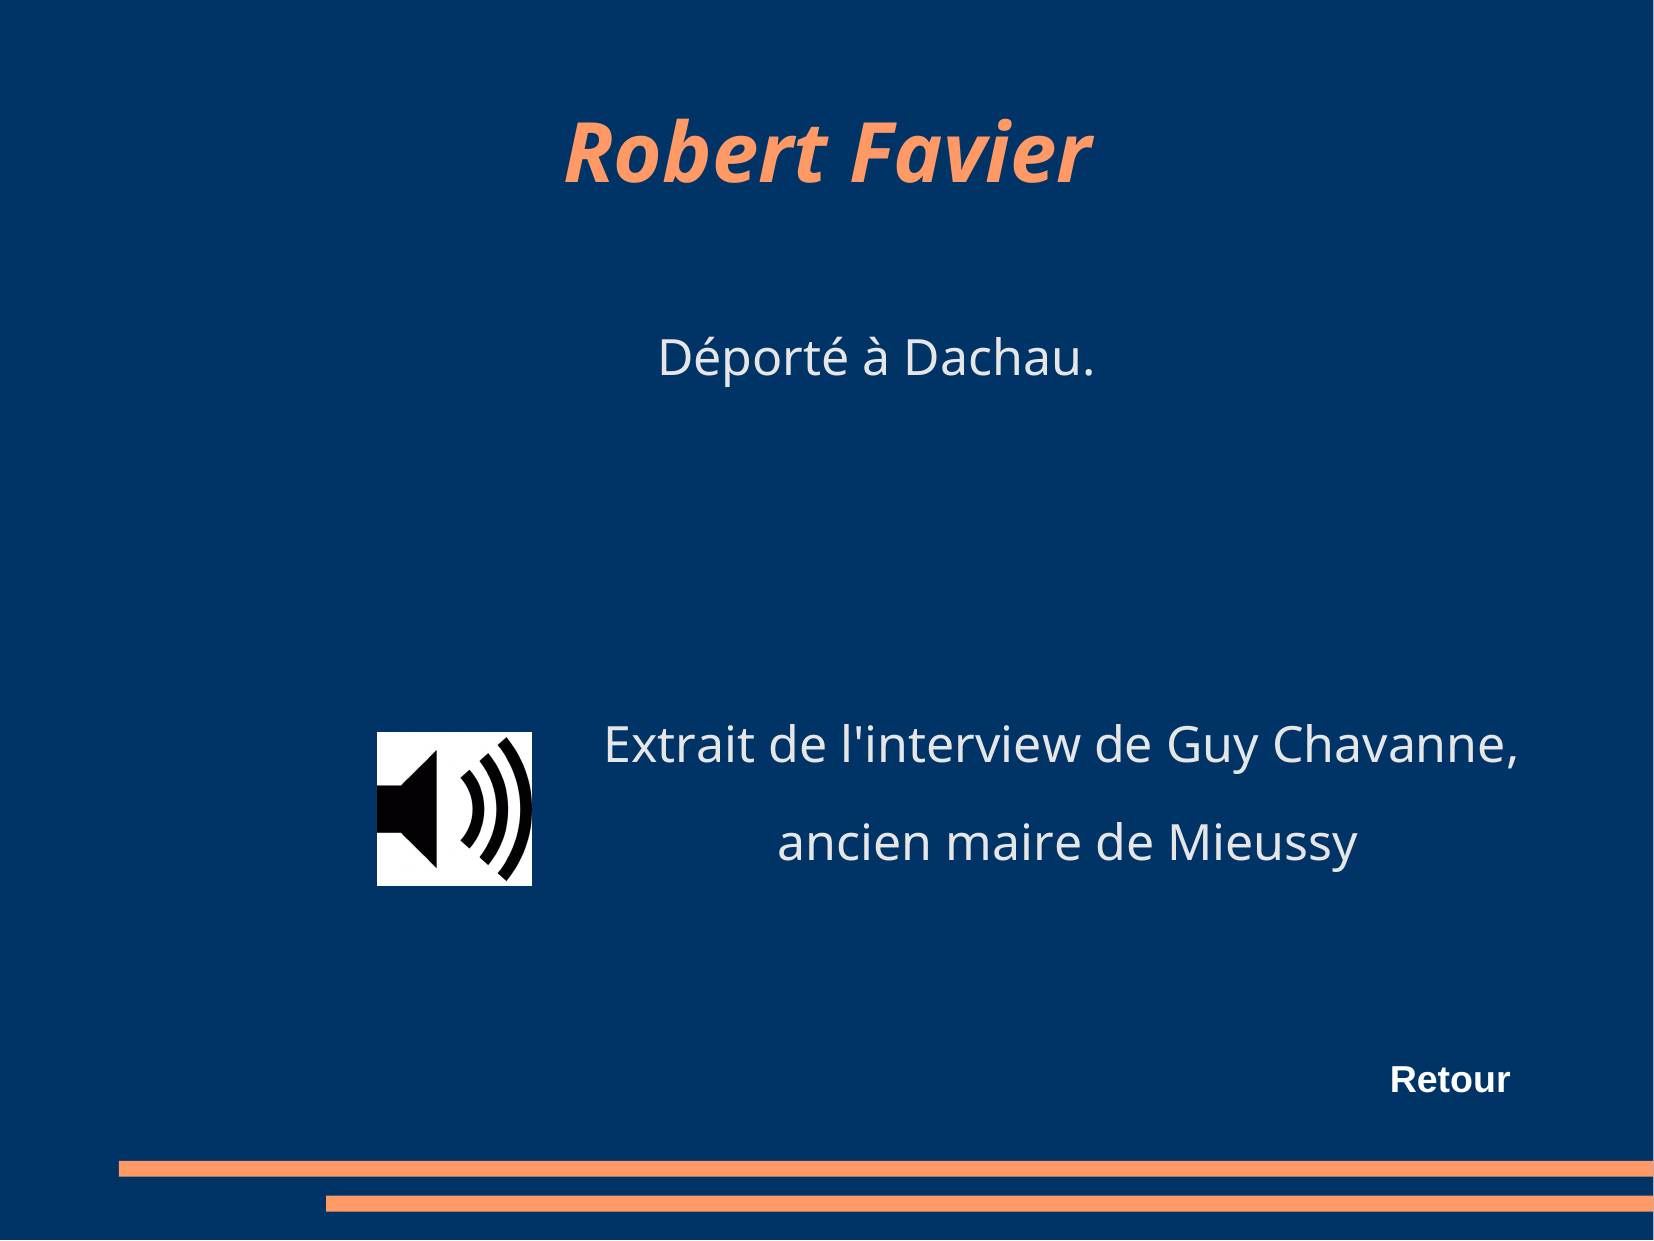

# Robert Favier
Déporté à Dachau.
Extrait de l'interview de Guy Chavanne,
ancien maire de Mieussy
Retour